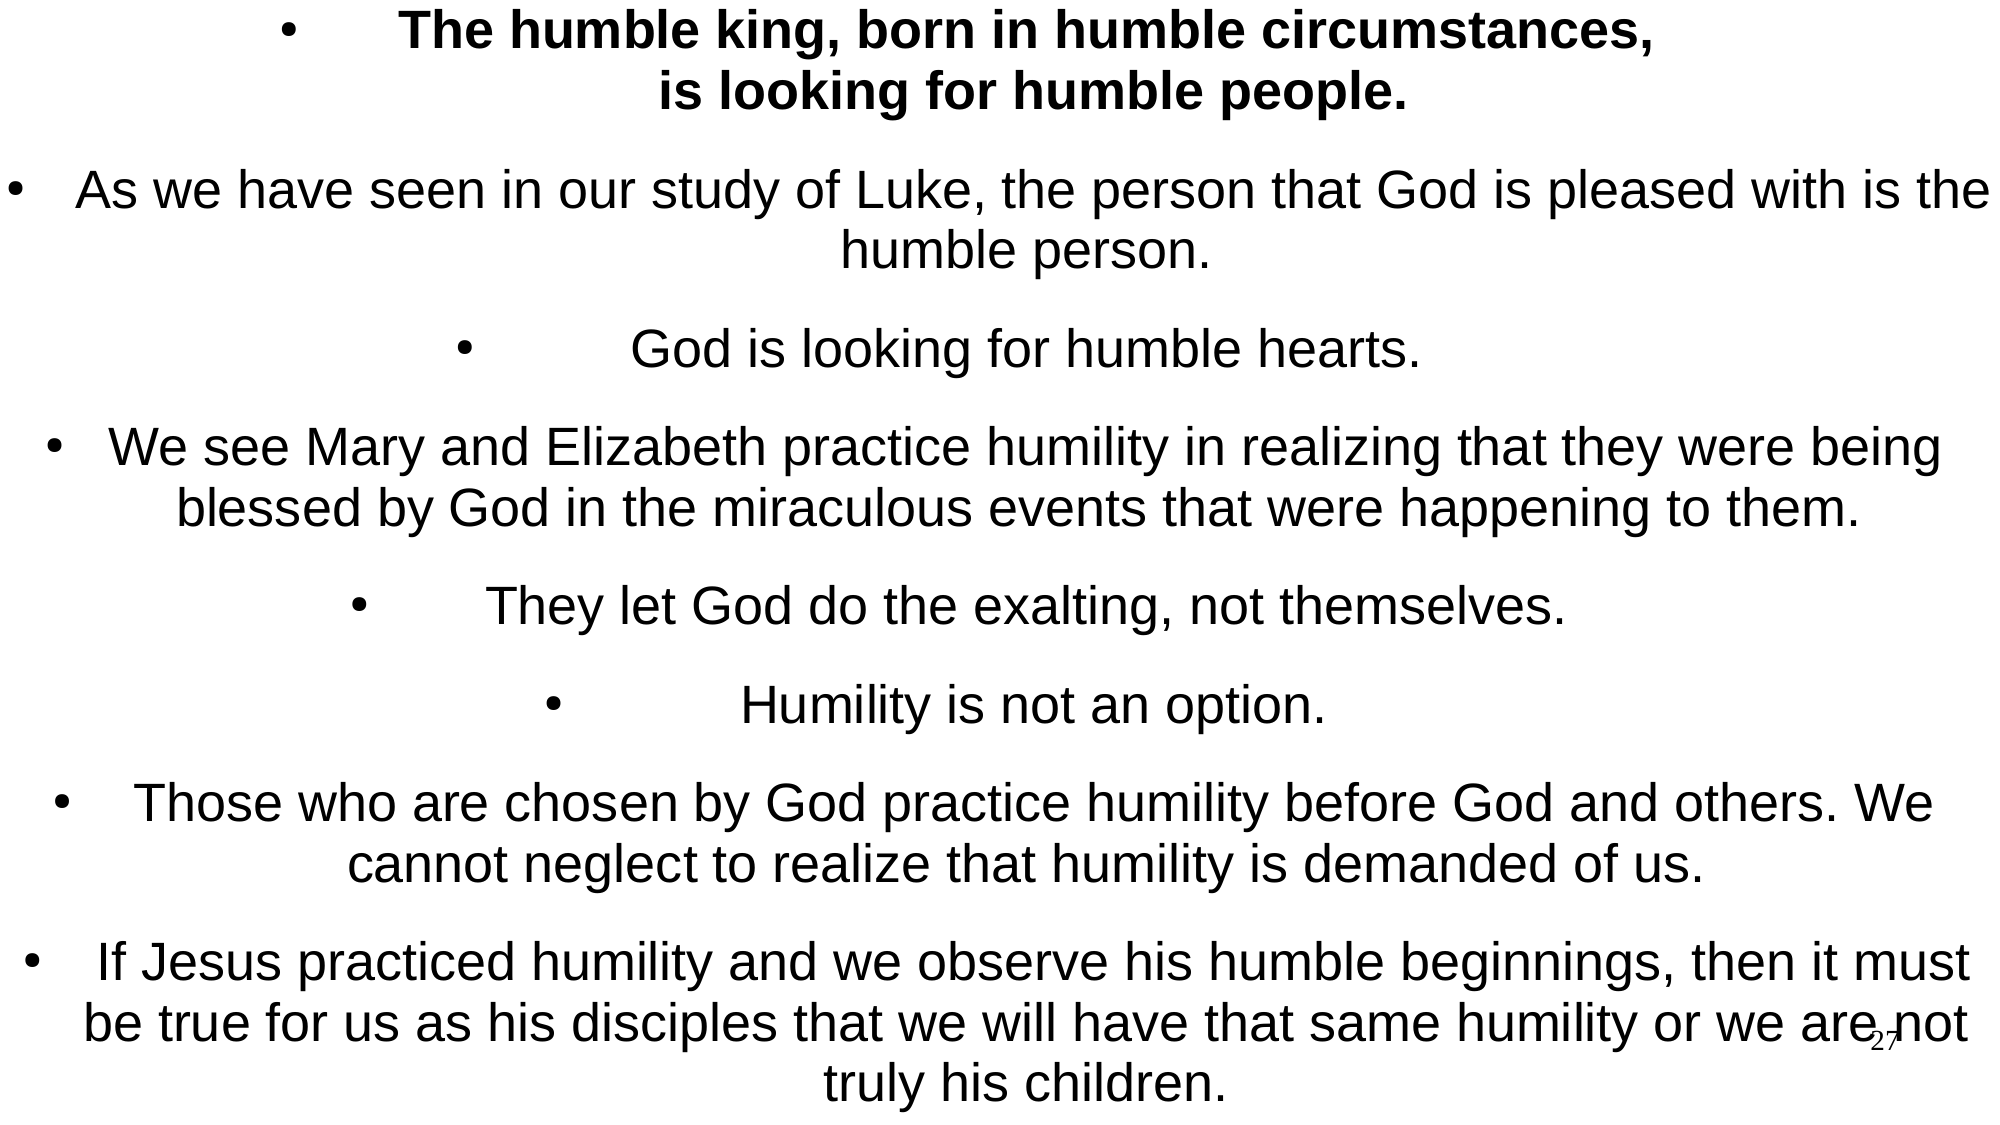

# The humble king, born in humble circumstances, is looking for humble people.
 As we have seen in our study of Luke, the person that God is pleased with is the humble person.
 God is looking for humble hearts.
We see Mary and Elizabeth practice humility in realizing that they were being blessed by God in the miraculous events that were happening to them.
They let God do the exalting, not themselves.
 Humility is not an option.
 Those who are chosen by God practice humility before God and others. We cannot neglect to realize that humility is demanded of us.
 If Jesus practiced humility and we observe his humble beginnings, then it must be true for us as his disciples that we will have that same humility or we are not truly his children.
27